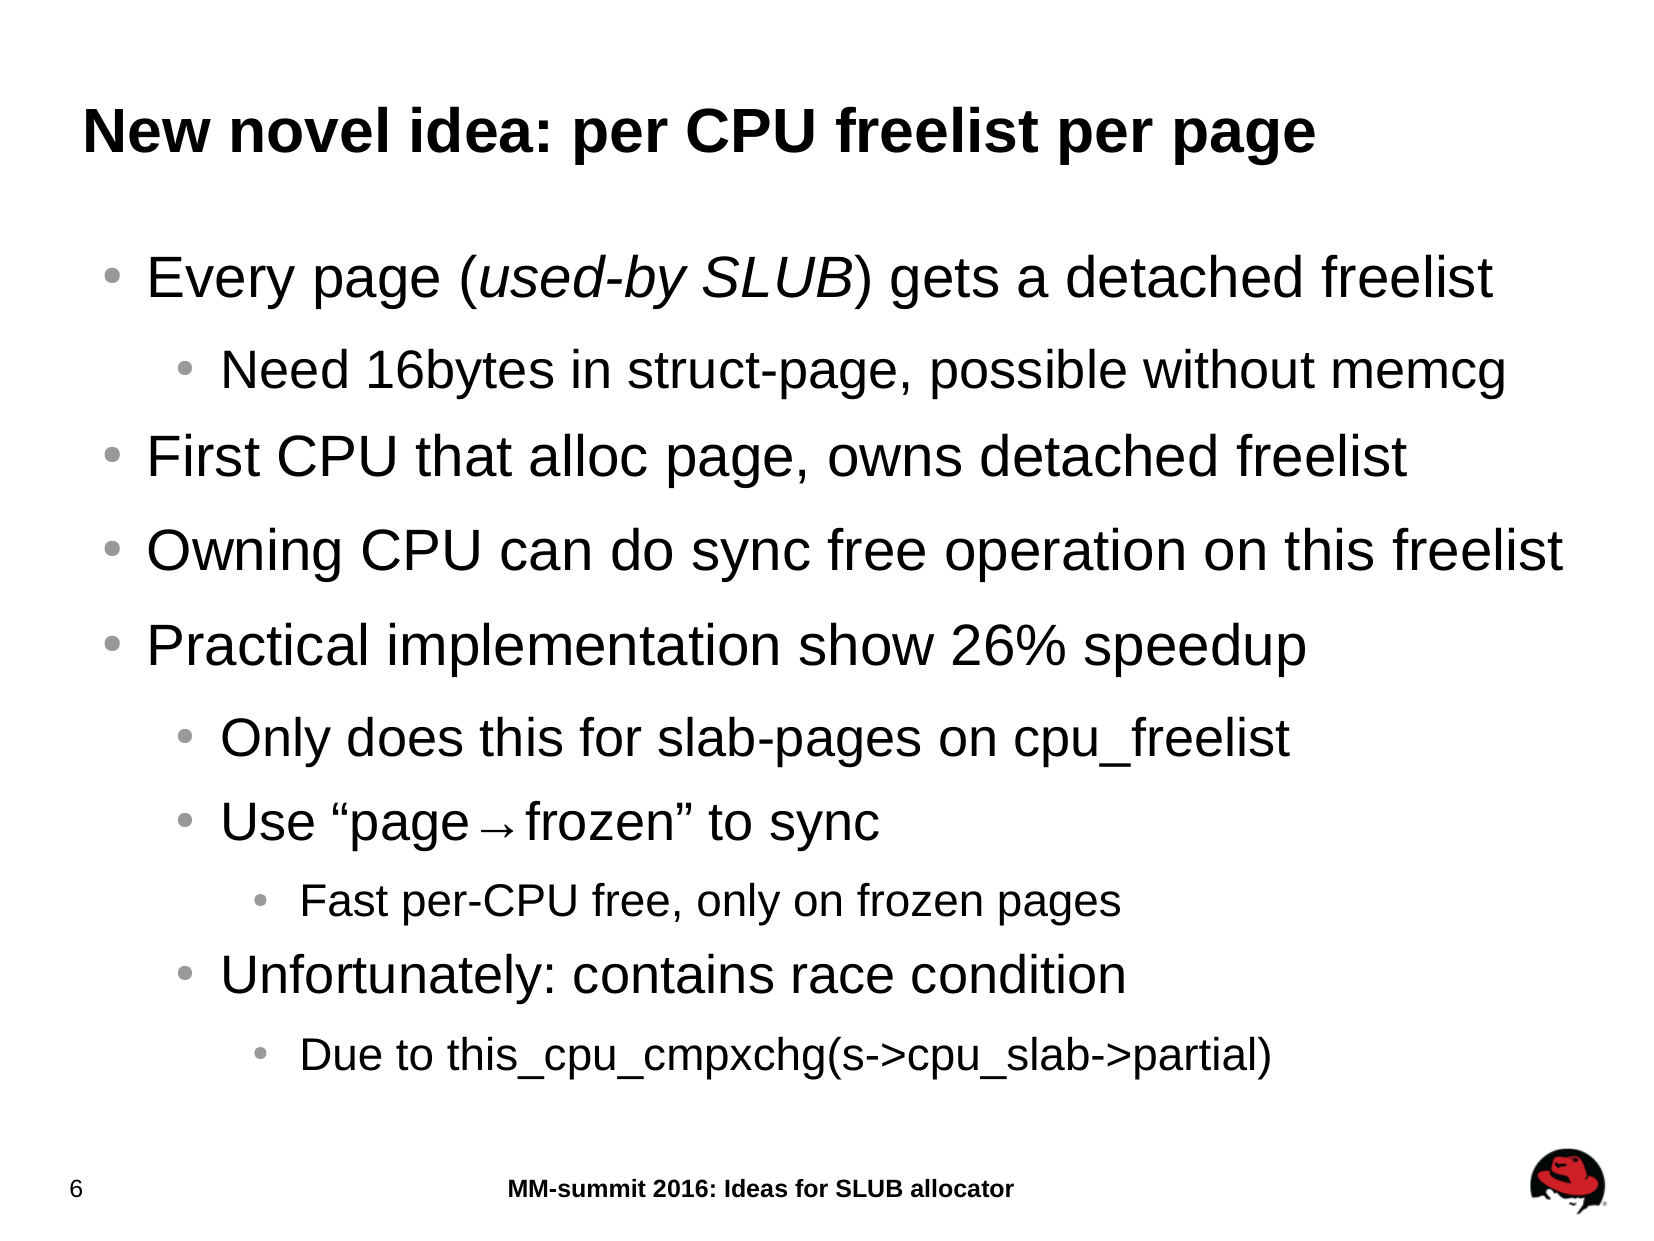

# New novel idea: per CPU freelist per page
Every page (used-by SLUB) gets a detached freelist
Need 16bytes in struct-page, possible without memcg
First CPU that alloc page, owns detached freelist
Owning CPU can do sync free operation on this freelist
Practical implementation show 26% speedup
Only does this for slab-pages on cpu_freelist
Use “page→frozen” to sync
Fast per-CPU free, only on frozen pages
Unfortunately: contains race condition
Due to this_cpu_cmpxchg(s->cpu_slab->partial)